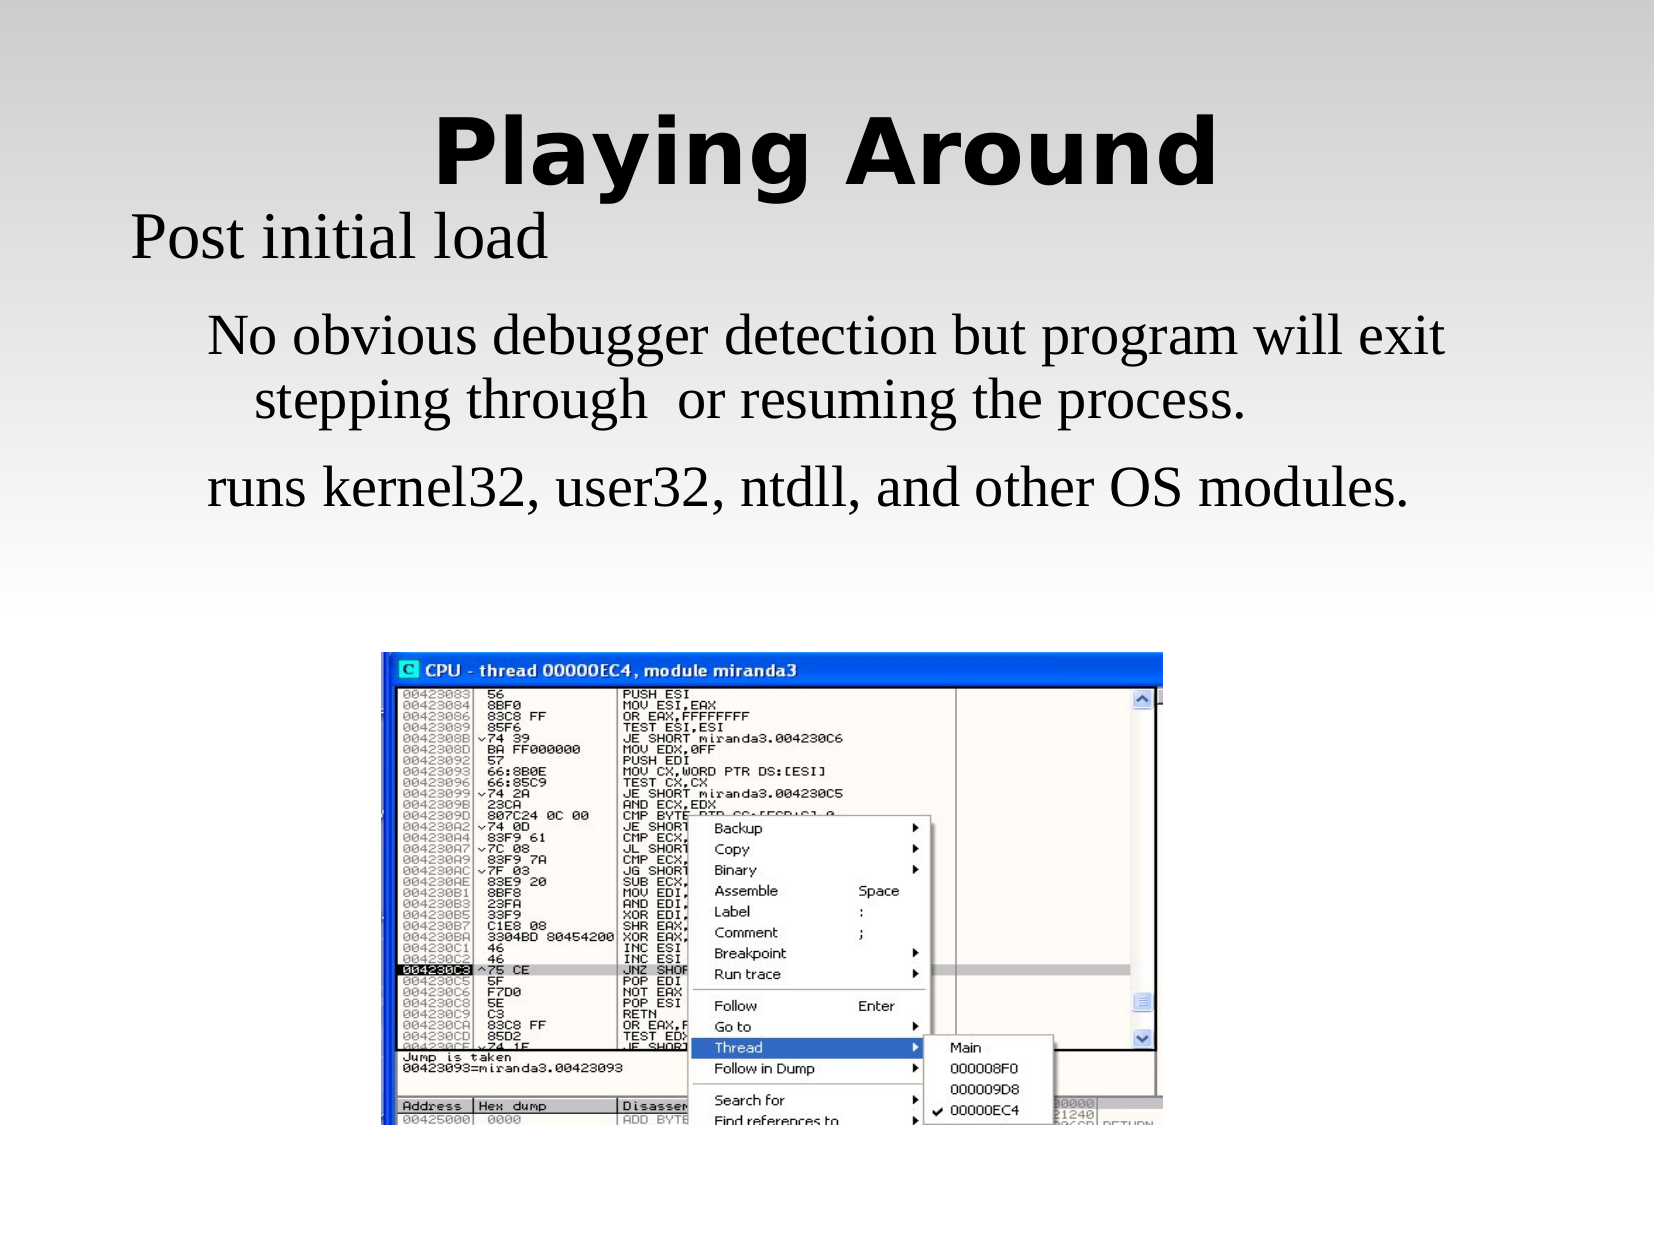

# Playing Around
Post initial load
No obvious debugger detection but program will exit stepping through or resuming the process.
runs kernel32, user32, ntdll, and other OS modules.